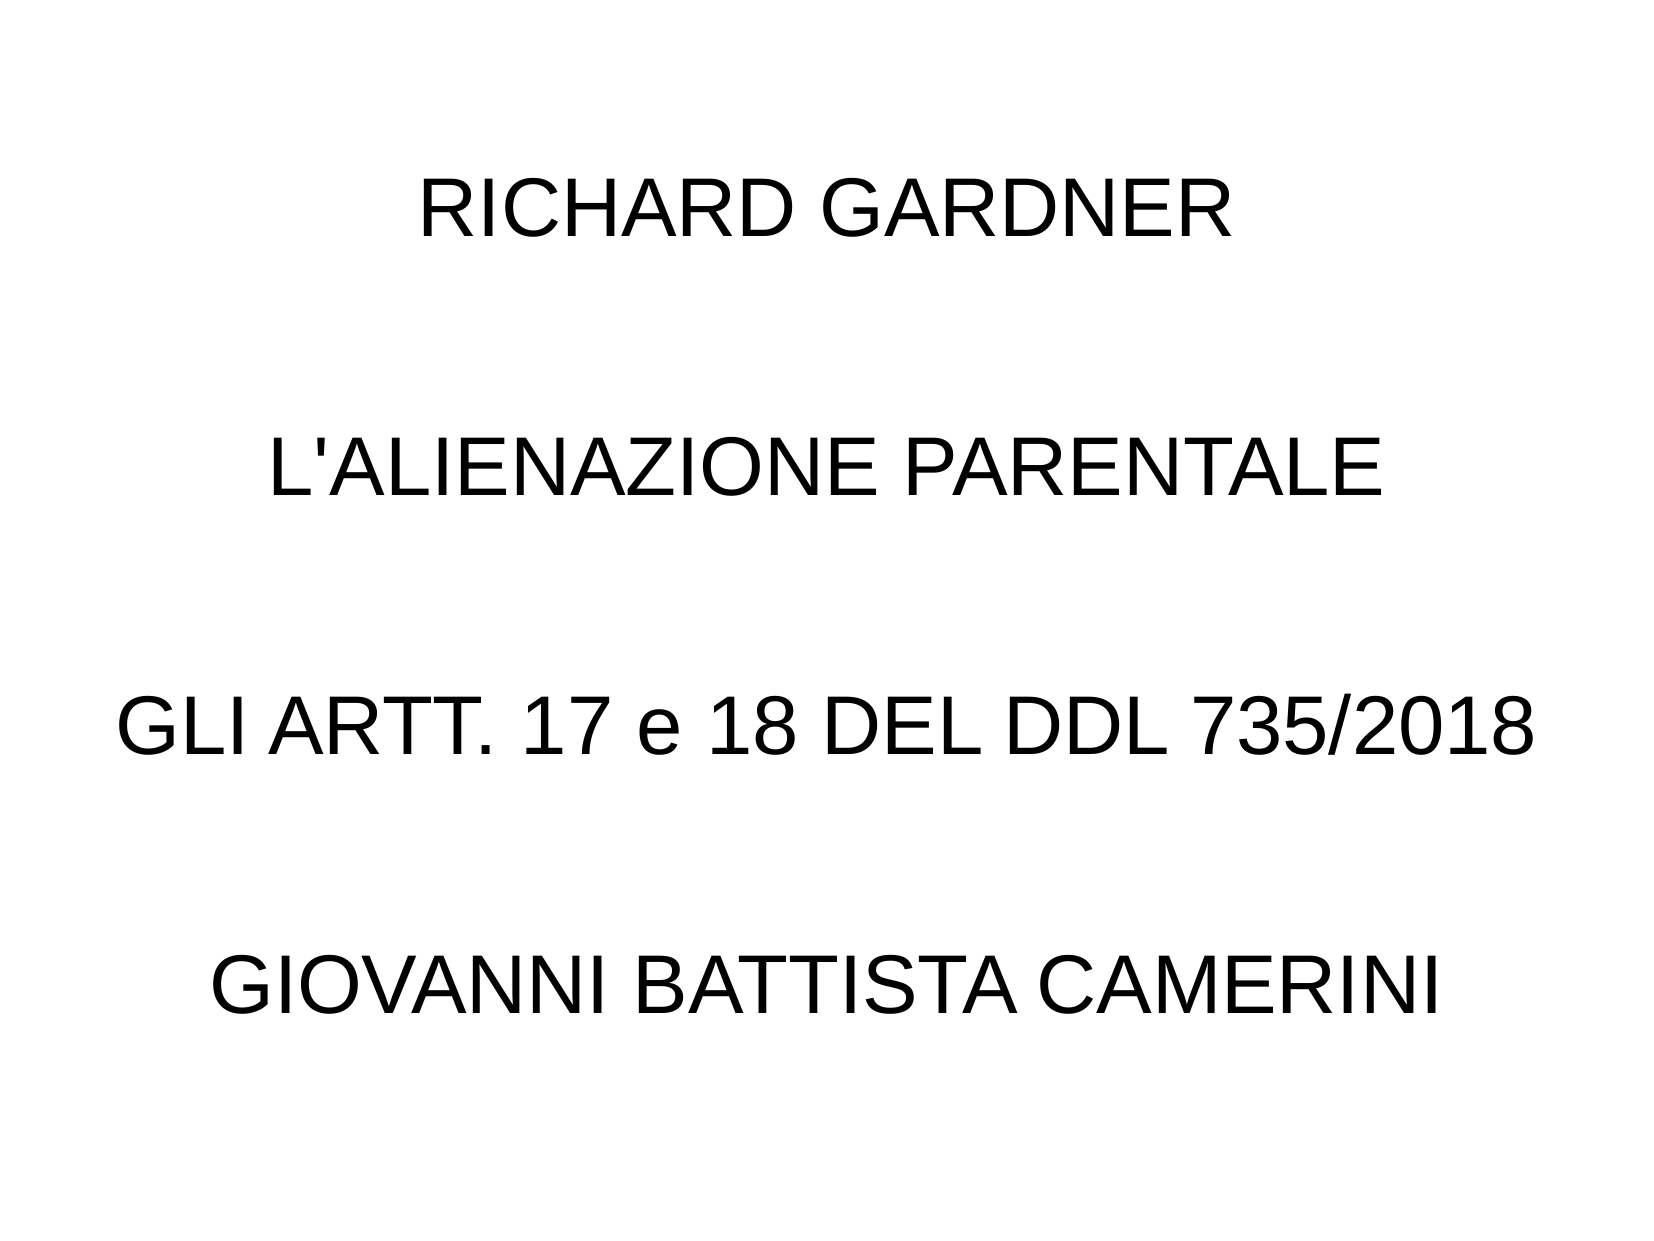

#
RICHARD GARDNER
L'ALIENAZIONE PARENTALE
GLI ARTT. 17 e 18 DEL DDL 735/2018
GIOVANNI BATTISTA CAMERINI